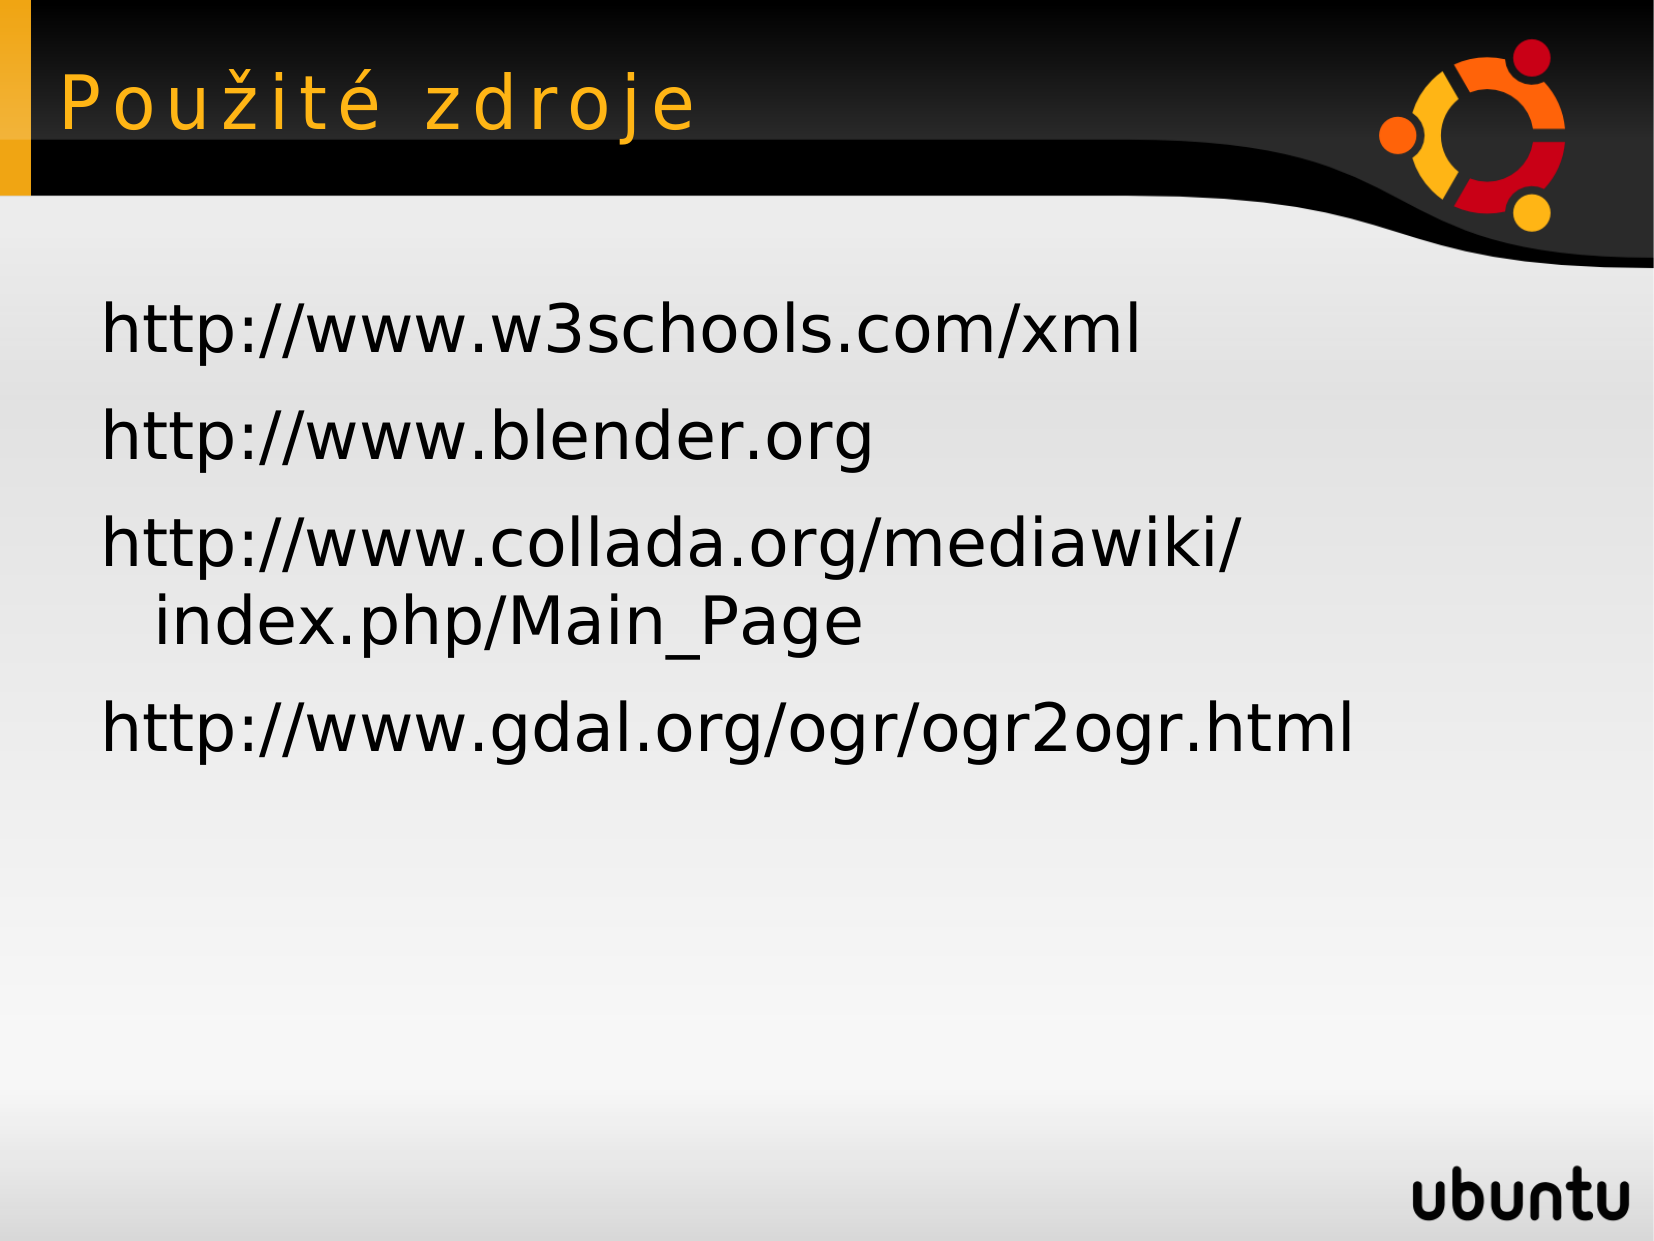

# Použité zdroje
http://www.w3schools.com/xml
http://www.blender.org
http://www.collada.org/mediawiki/index.php/Main_Page
http://www.gdal.org/ogr/ogr2ogr.html